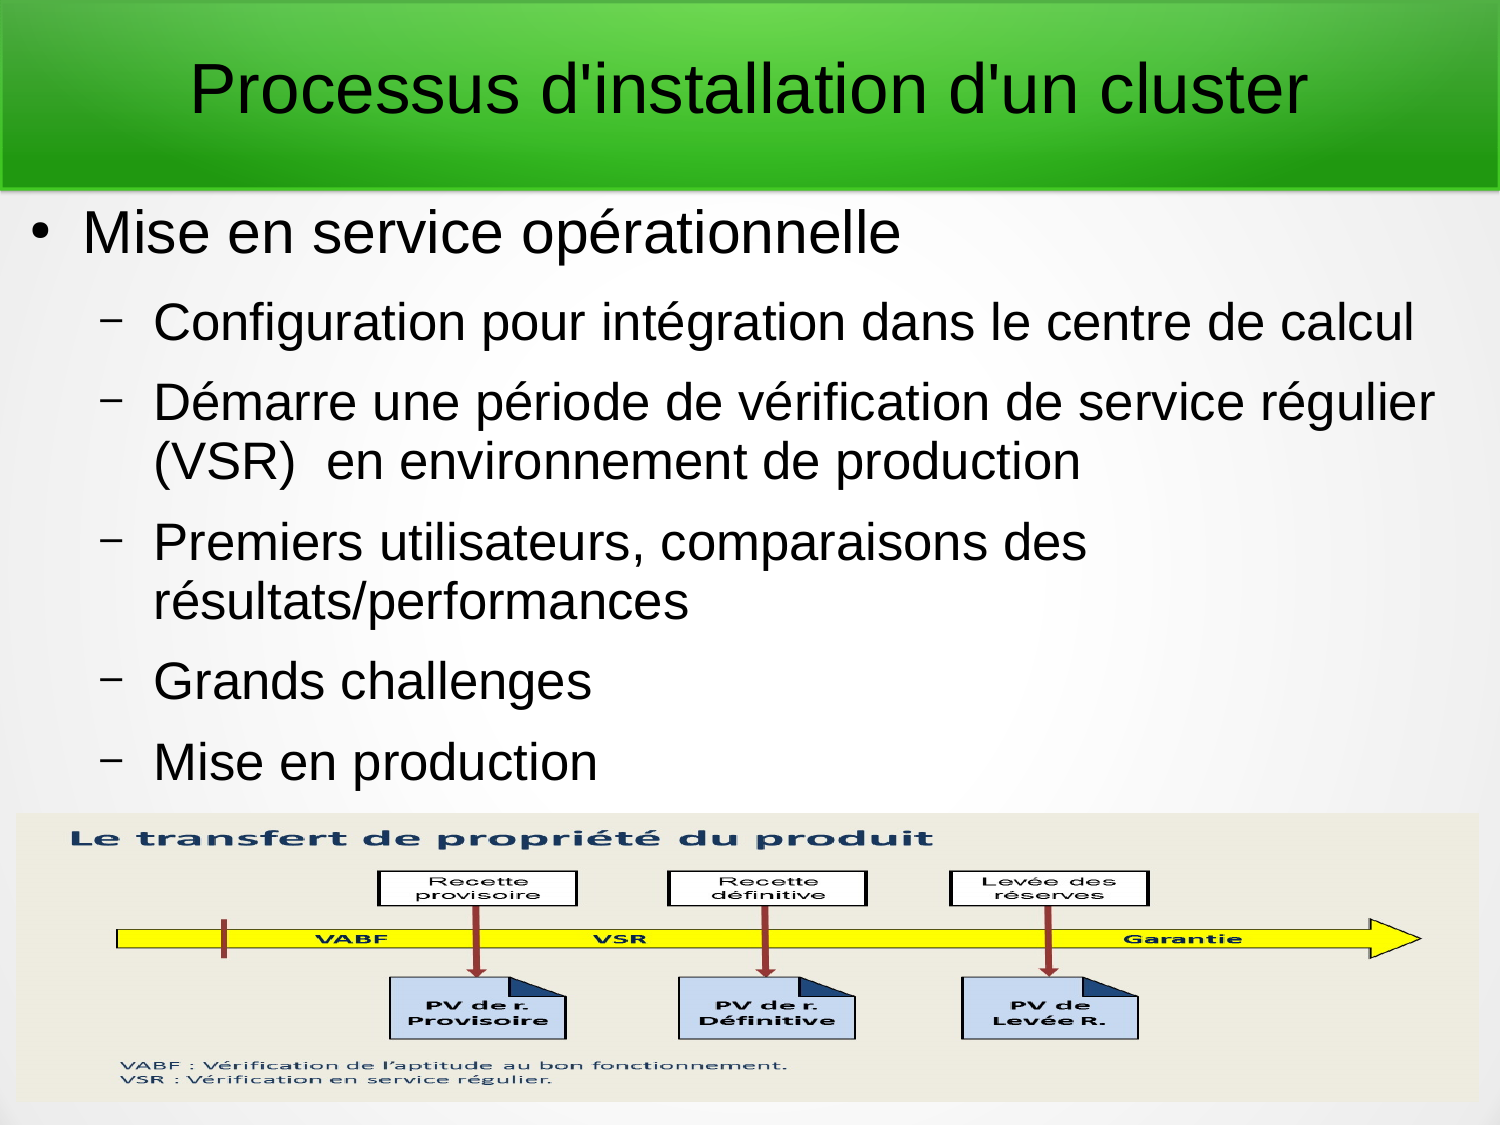

# Processus d'installation d'un cluster
Mise en service opérationnelle
Configuration pour intégration dans le centre de calcul
Démarre une période de vérification de service régulier (VSR) en environnement de production
Premiers utilisateurs, comparaisons des résultats/performances
Grands challenges
Mise en production